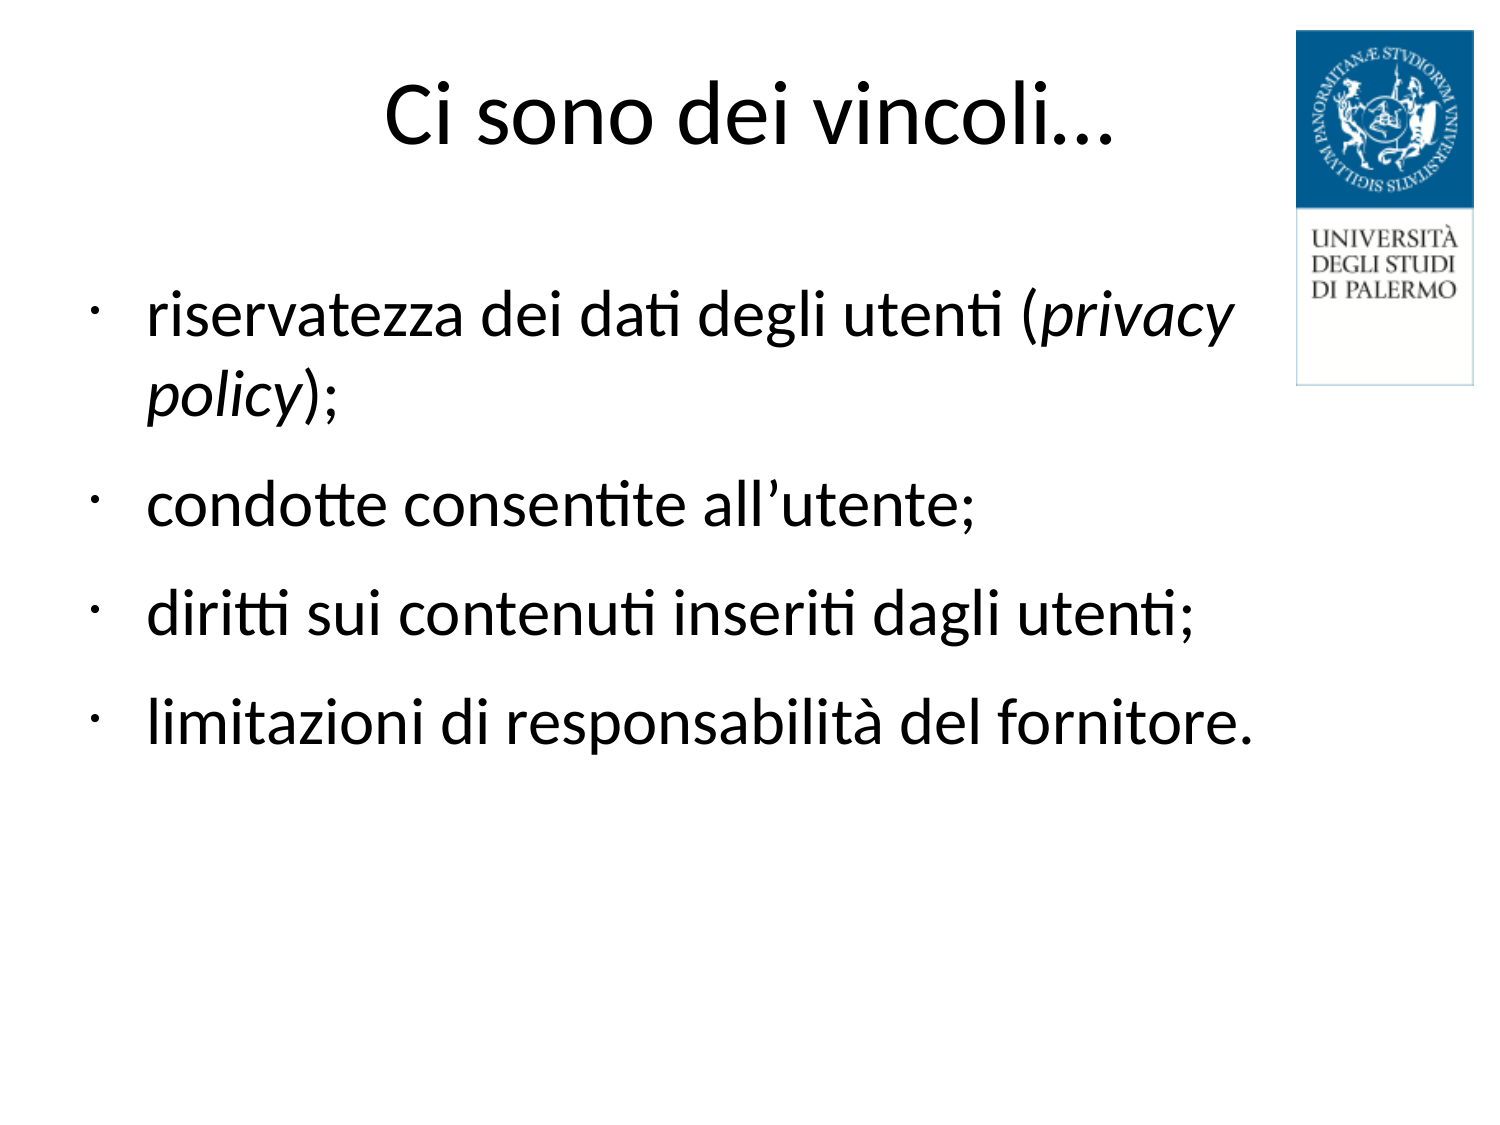

# Ci sono dei vincoli…
riservatezza dei dati degli utenti (privacy policy);
condotte consentite all’utente;
diritti sui contenuti inseriti dagli utenti;
limitazioni di responsabilità del fornitore.